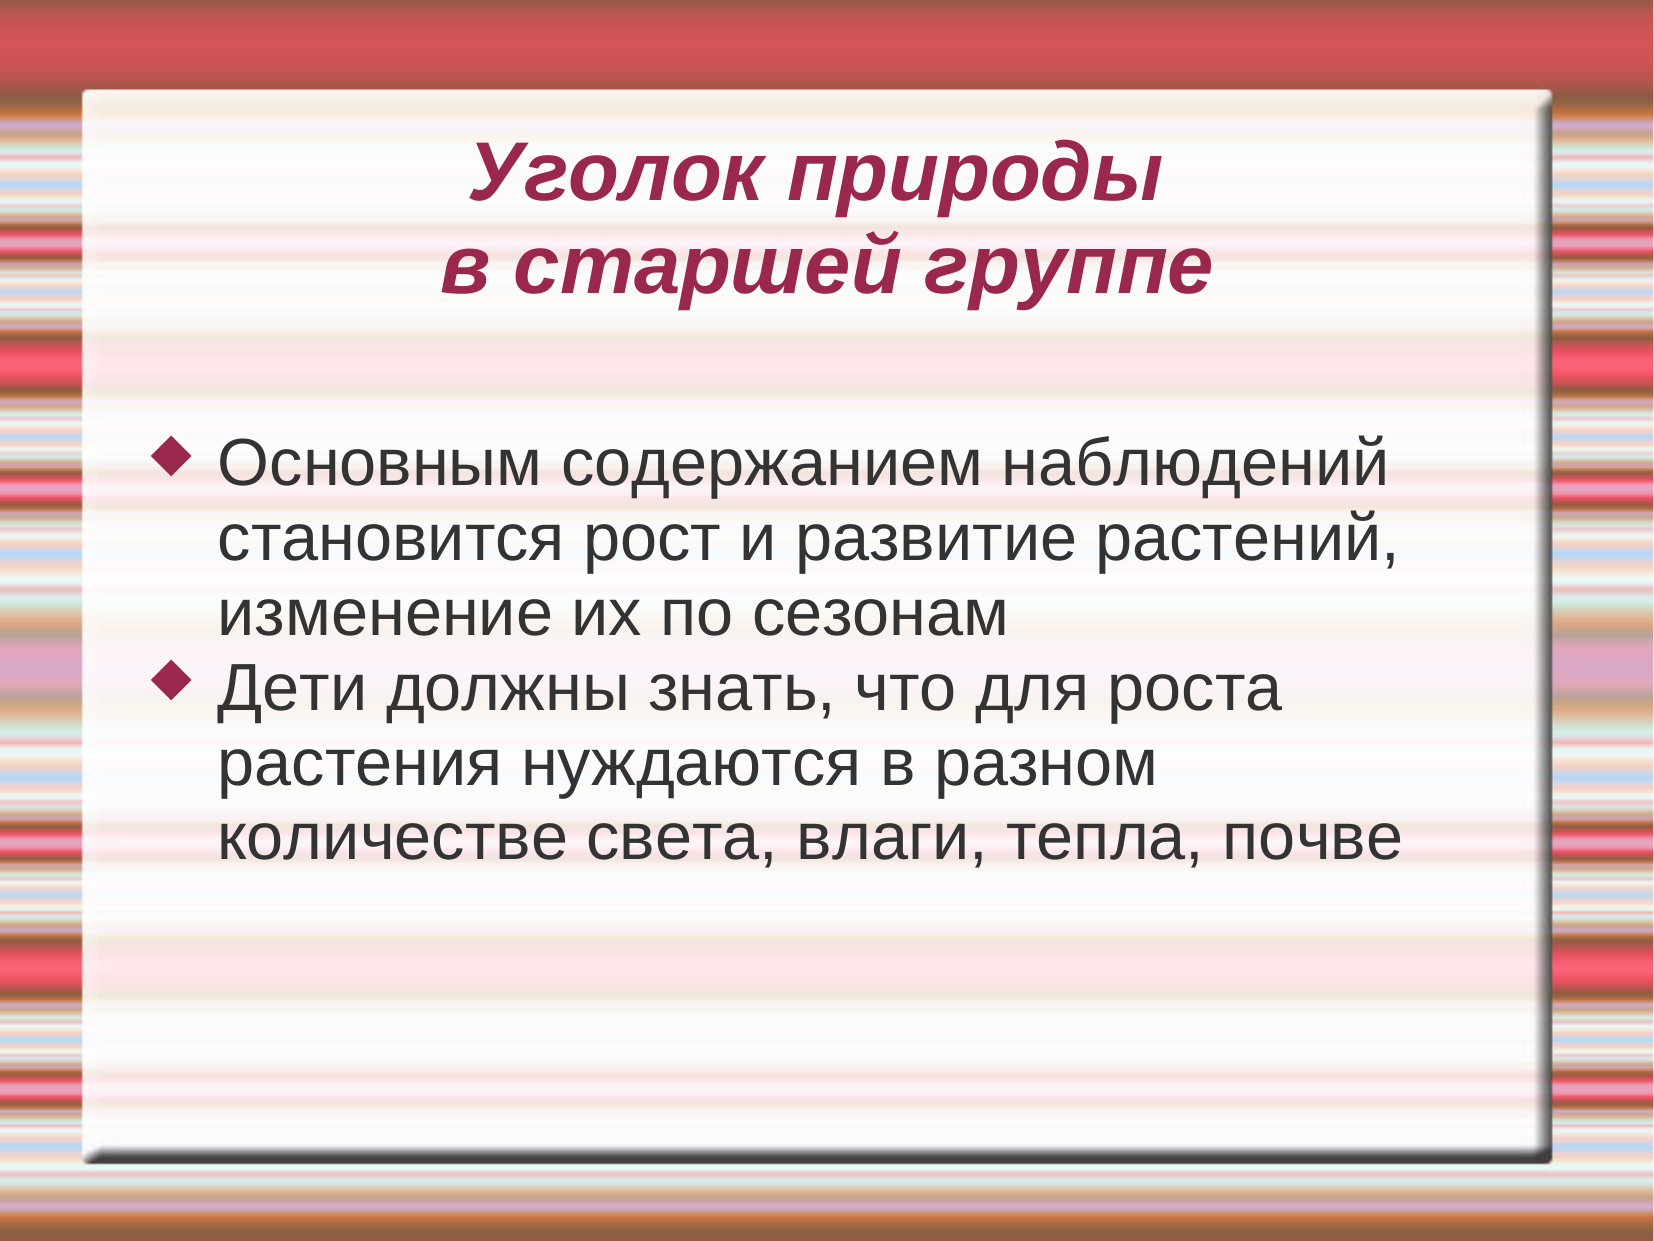

# Уголок природы в старшей группе
Основным содержанием наблюдений становится рост и развитие растений, изменение их по сезонам
Дети должны знать, что для роста растения нуждаются в разном количестве света, влаги, тепла, почве